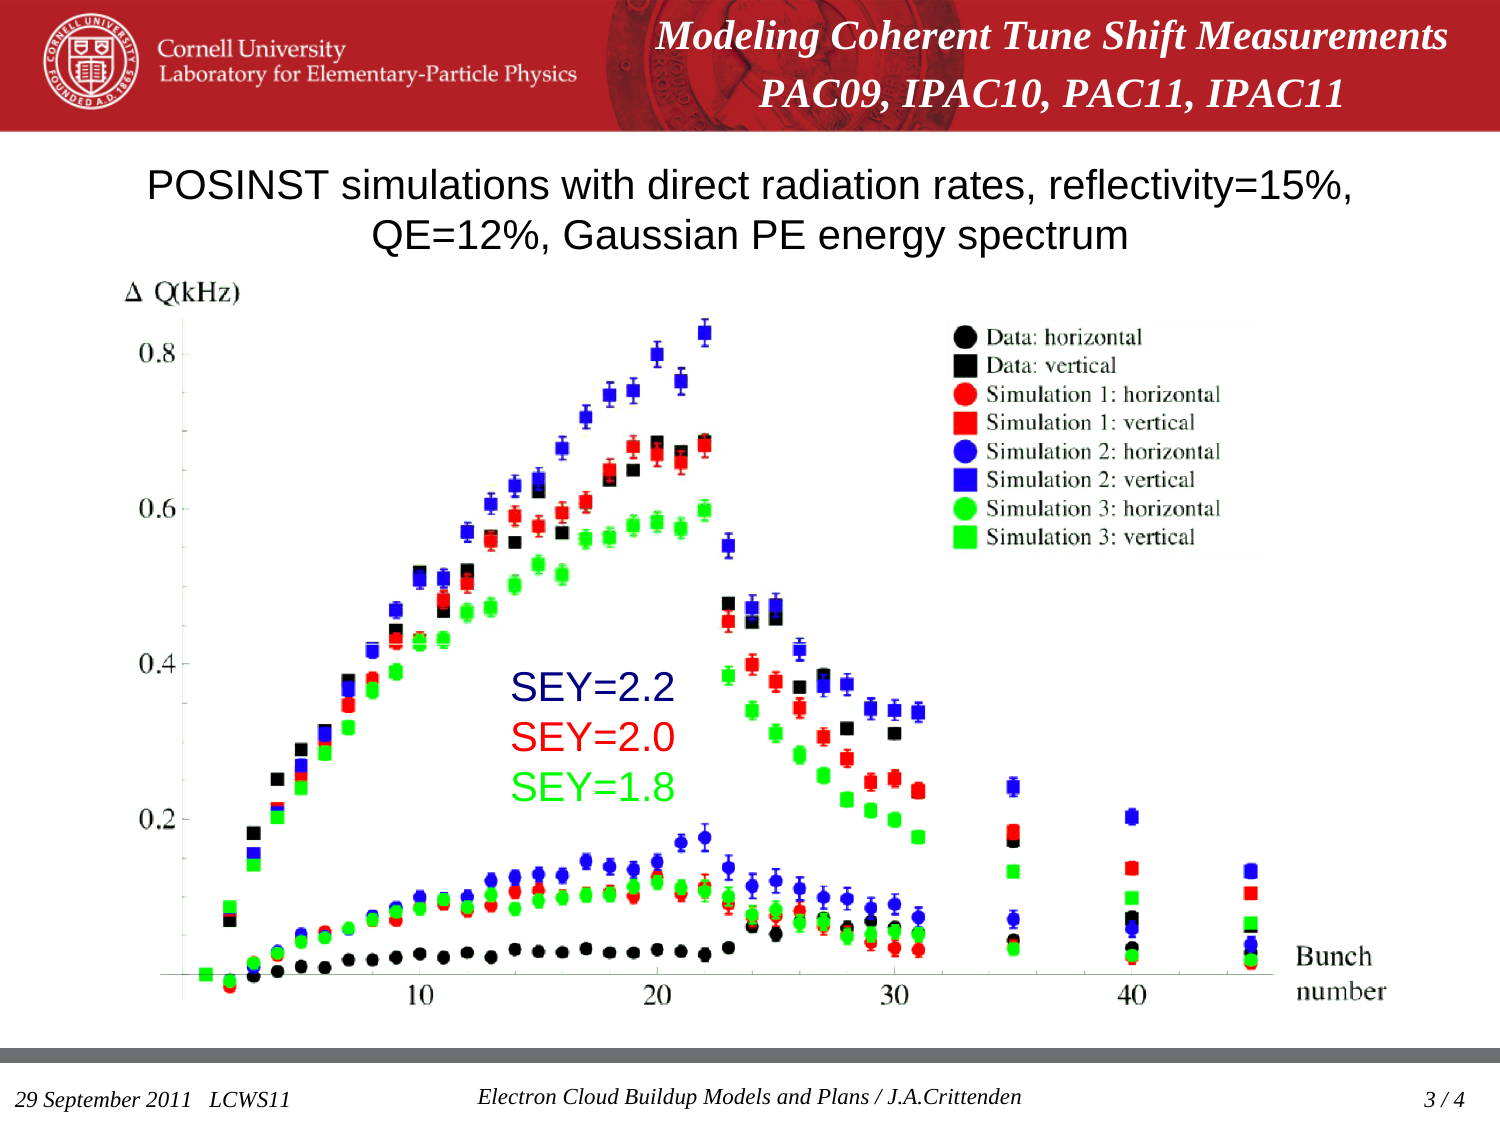

Modeling Coherent Tune Shift Measurements
PAC09, IPAC10, PAC11, IPAC11
POSINST simulations with direct radiation rates, reflectivity=15%, QE=12%, Gaussian PE energy spectrum
SEY=2.2
SEY=2.0
SEY=1.8